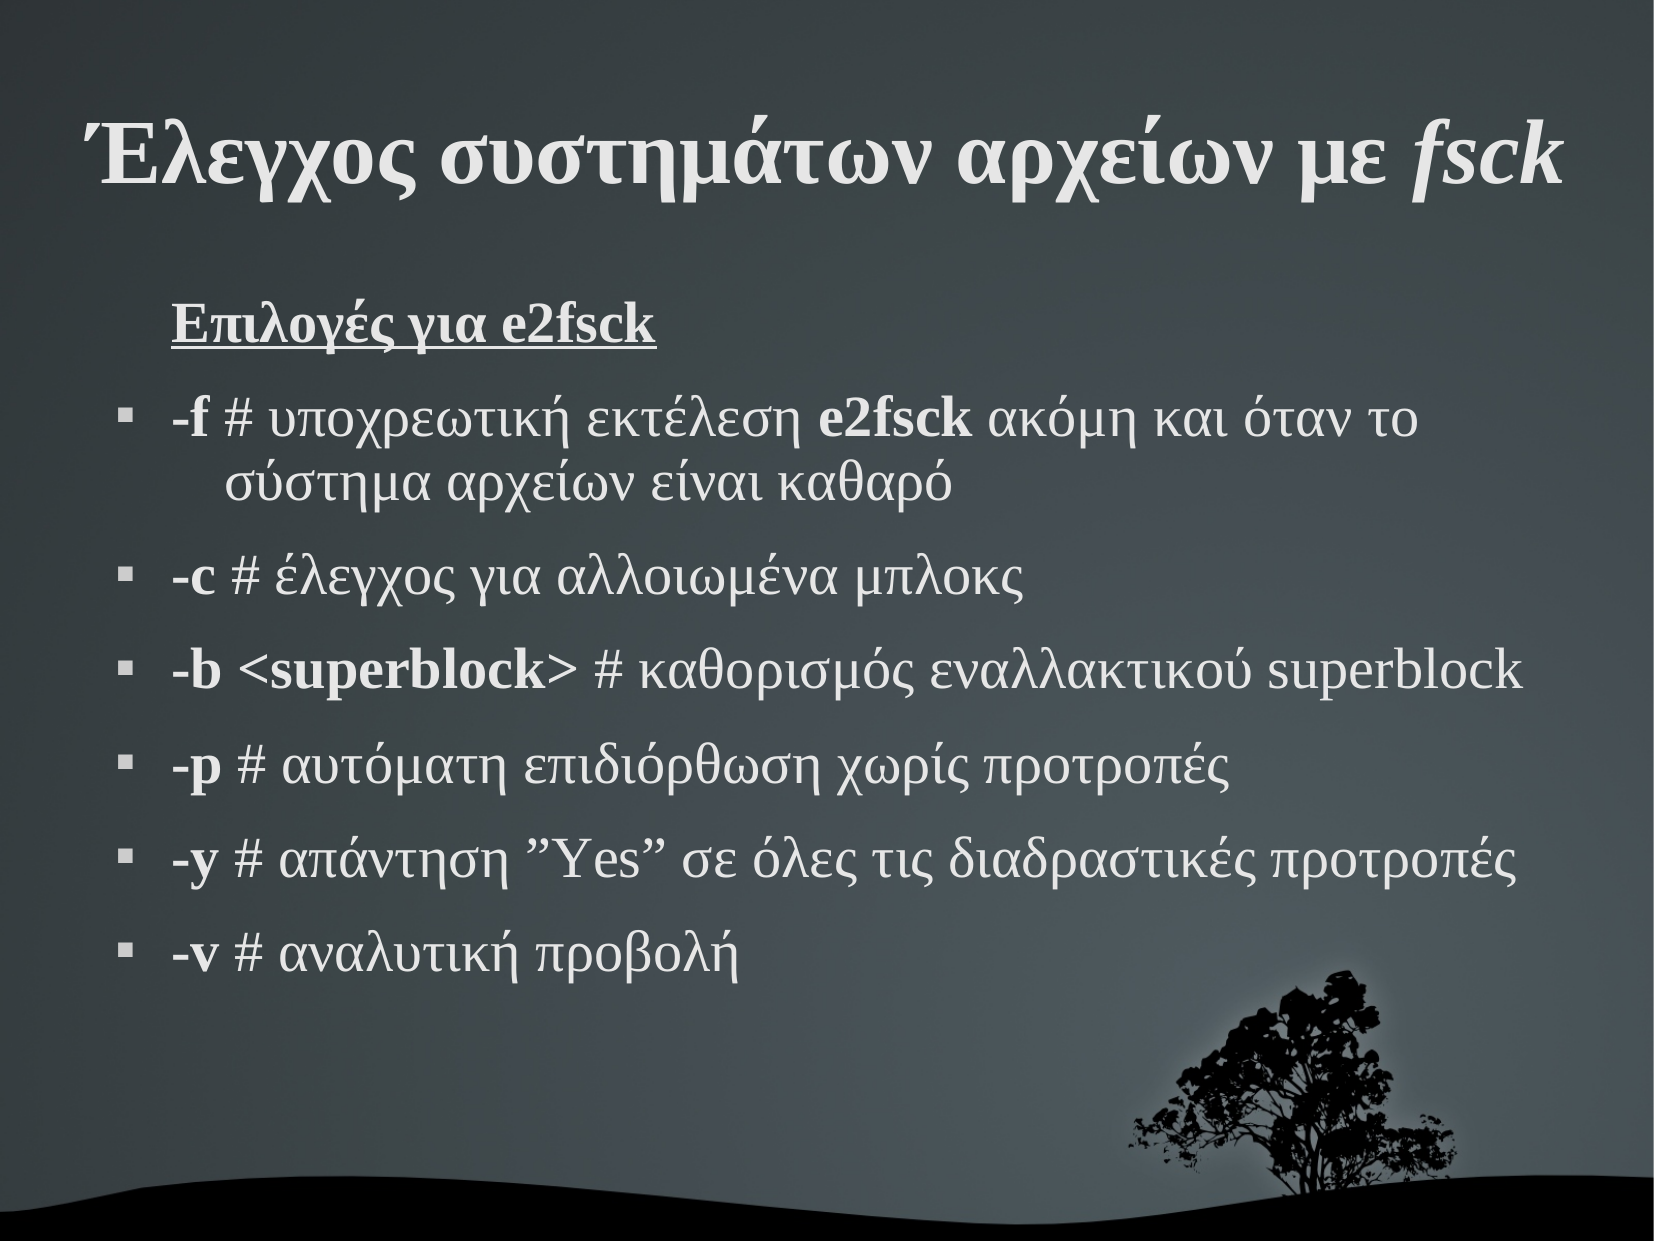

Έλεγχος συστημάτων αρχείων με fsck
# Επιλογές για e2fsck
-f # υποχρεωτική εκτέλεση e2fsck ακόμη και όταν το σύστημα αρχείων είναι καθαρό
-c # έλεγχος για αλλοιωμένα μπλοκς
-b <superblock> # καθορισμός εναλλακτικού superblock
-p # αυτόματη επιδιόρθωση χωρίς προτροπές
-y # απάντηση ”Yes” σε όλες τις διαδραστικές προτροπές
-v # αναλυτική προβολή